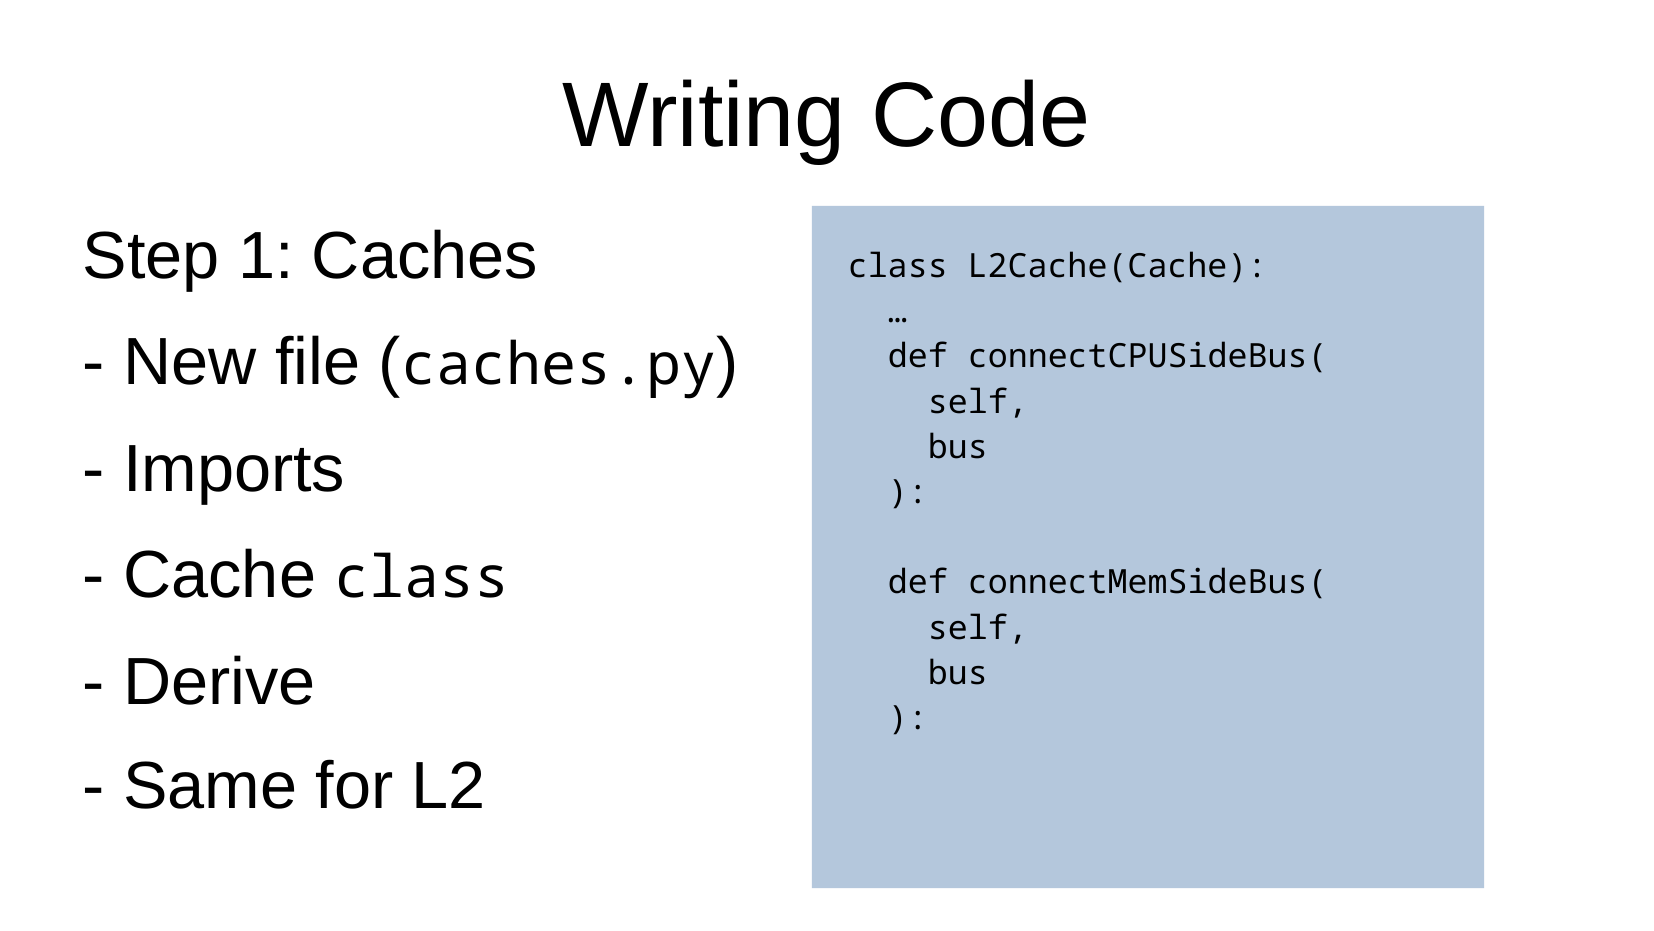

# Writing Code
class L2Cache(Cache):
 …
 def connectCPUSideBus(
 self,
 bus
 ):
 def connectMemSideBus(
 self,
 bus
 ):
Step 1: Caches
- New file (caches.py)
- Imports
- Cache class
- Derive
- Same for L2